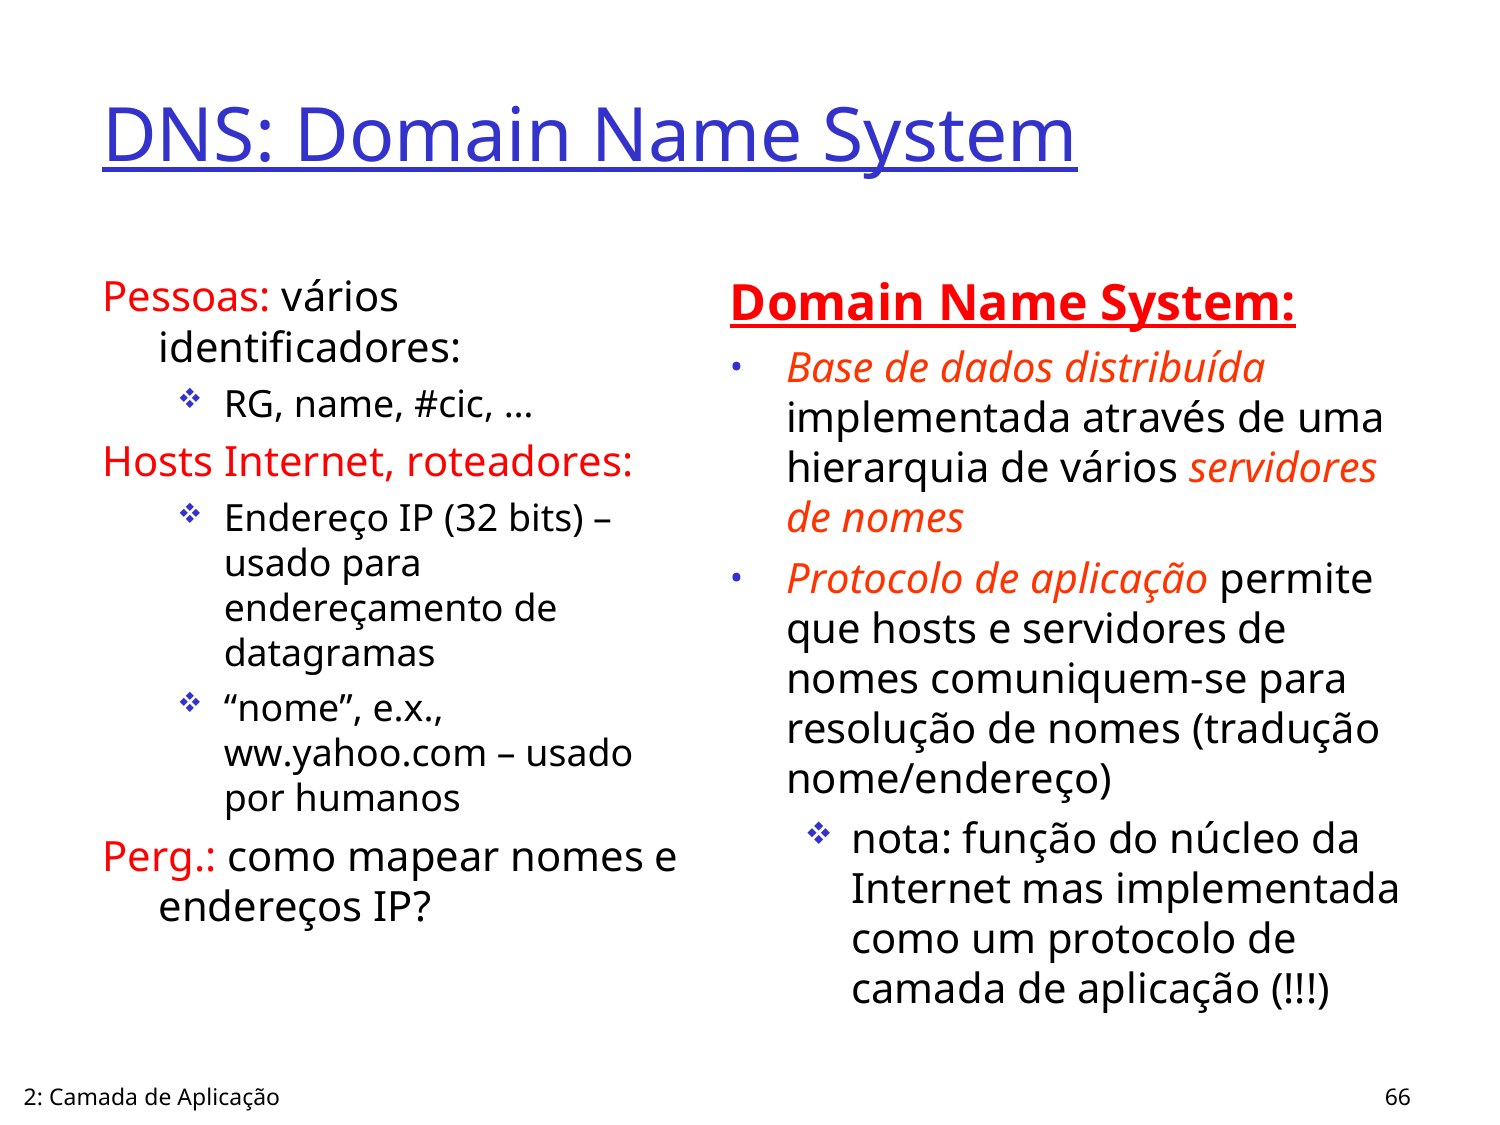

# DNS: Domain Name System
Pessoas: vários identificadores:
RG, name, #cic, …
Hosts Internet, roteadores:
Endereço IP (32 bits) – usado para endereçamento de datagramas
“nome”, e.x., ww.yahoo.com – usado por humanos
Perg.: como mapear nomes e endereços IP?
Domain Name System:
Base de dados distribuída implementada através de uma hierarquia de vários servidores de nomes
Protocolo de aplicação permite que hosts e servidores de nomes comuniquem-se para resolução de nomes (tradução nome/endereço)
nota: função do núcleo da Internet mas implementada como um protocolo de camada de aplicação (!!!)
66